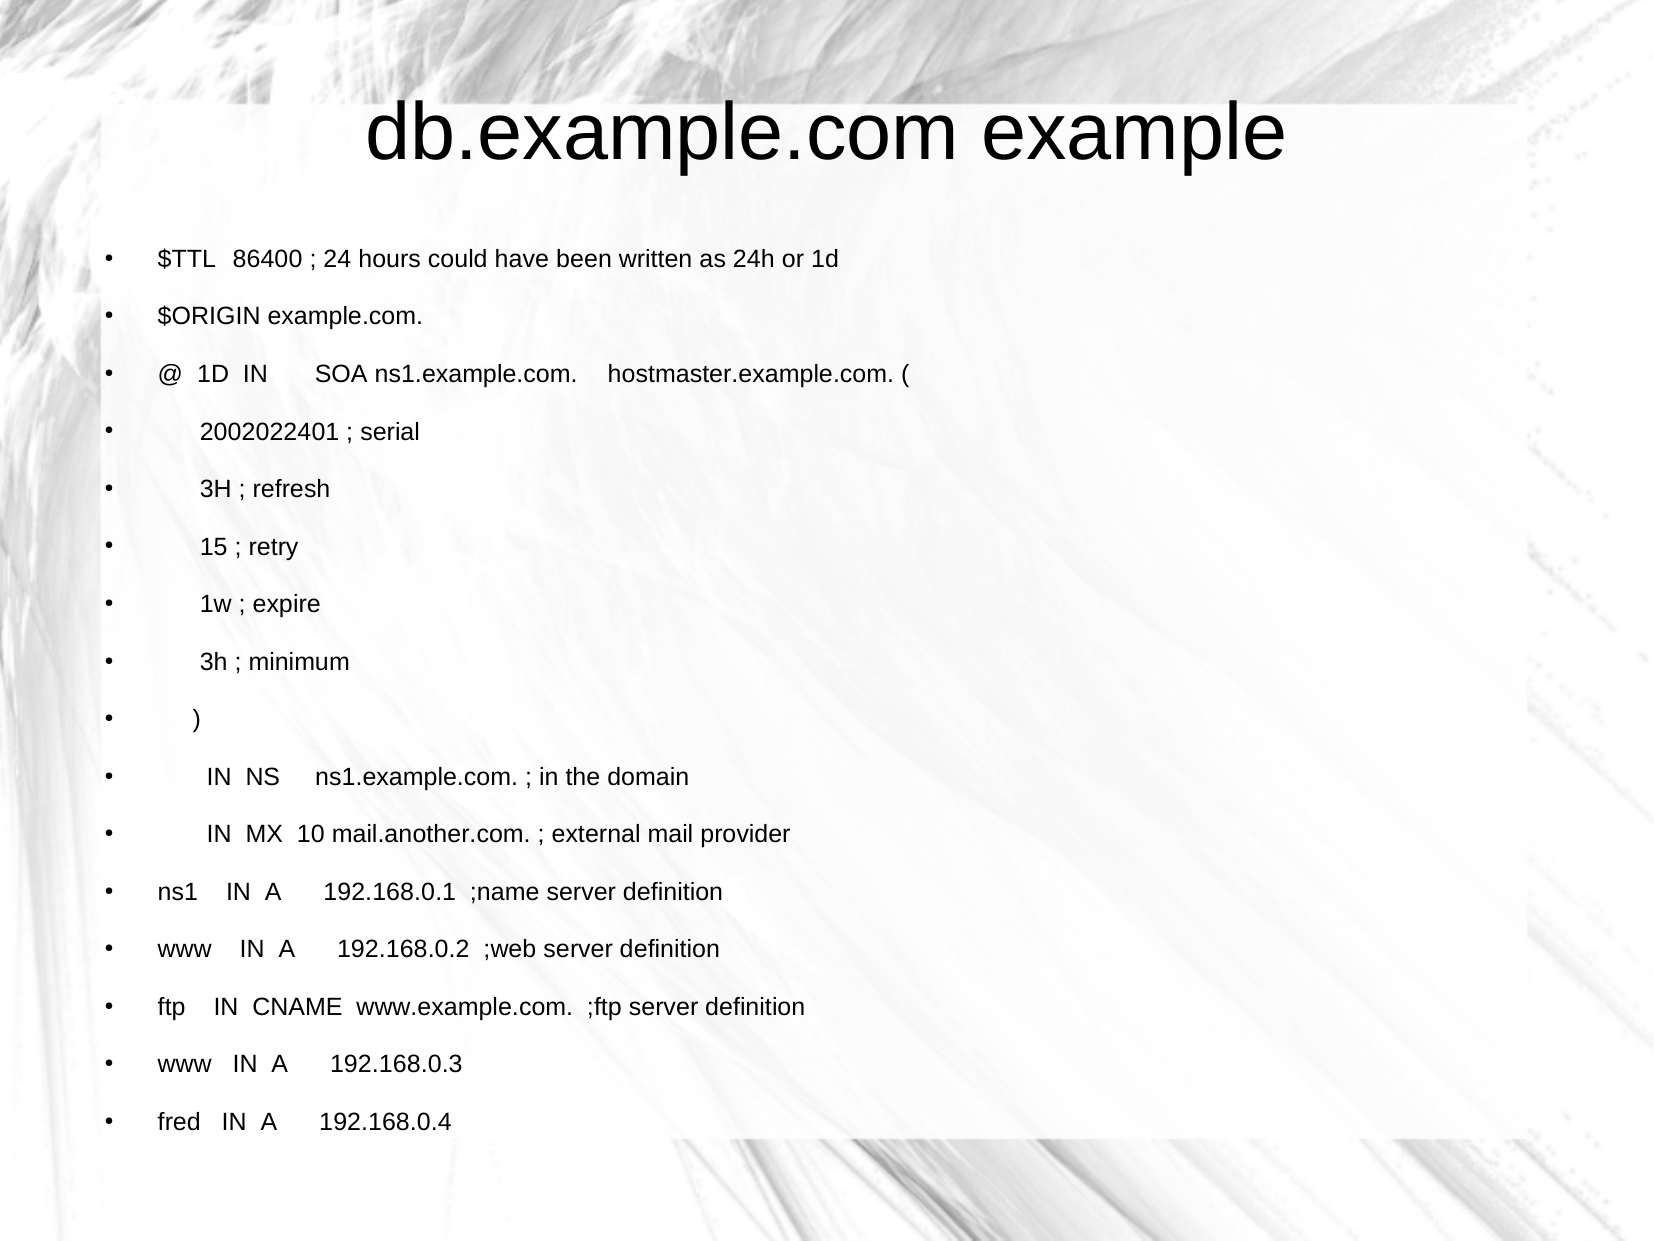

# db.example.com example
$TTL	86400 ; 24 hours could have been written as 24h or 1d
$ORIGIN example.com.
@ 1D IN	 SOA ns1.example.com.	hostmaster.example.com. (
 2002022401 ; serial
 3H ; refresh
 15 ; retry
 1w ; expire
 3h ; minimum
 )
 IN NS ns1.example.com. ; in the domain
 IN MX 10 mail.another.com. ; external mail provider
ns1 IN A 192.168.0.1 ;name server definition
www IN A 192.168.0.2 ;web server definition
ftp IN CNAME www.example.com. ;ftp server definition
www IN A 192.168.0.3
fred IN A 192.168.0.4